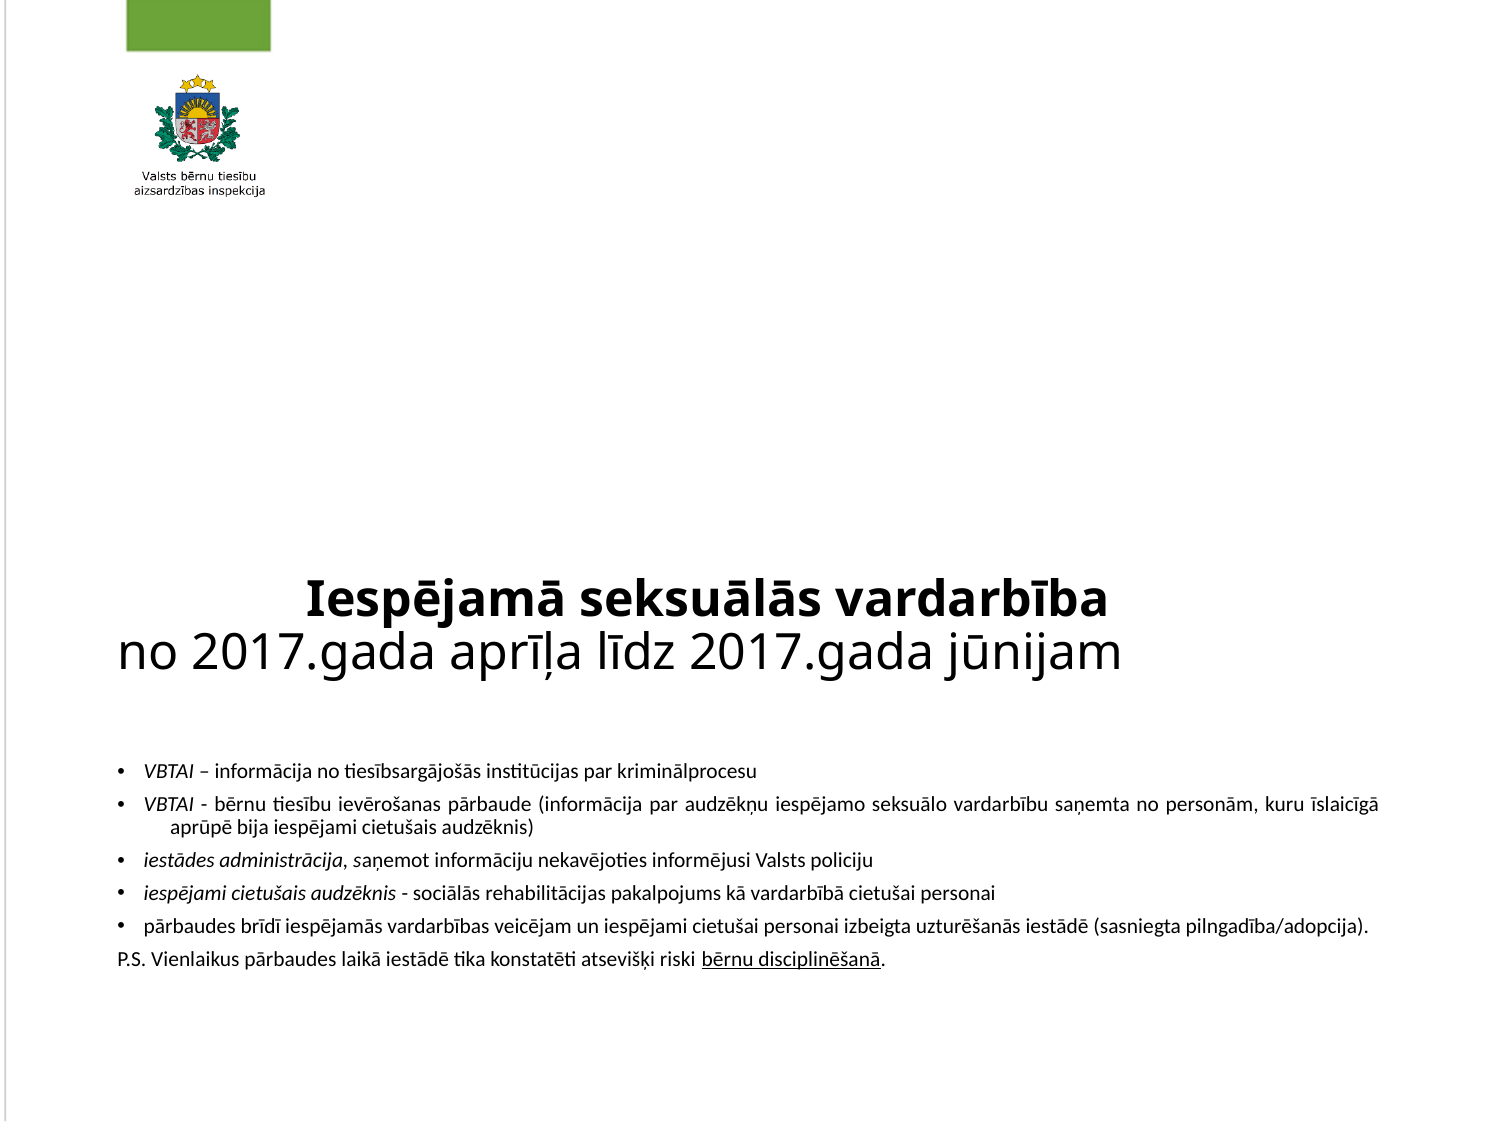

# Iespējamā seksuālās vardarbība no 2017.gada aprīļa līdz 2017.gada jūnijam
VBTAI – informācija no tiesībsargājošās institūcijas par kriminālprocesu
VBTAI - bērnu tiesību ievērošanas pārbaude (informācija par audzēkņu iespējamo seksuālo vardarbību saņemta no personām, kuru īslaicīgā aprūpē bija iespējami cietušais audzēknis)
iestādes administrācija, saņemot informāciju nekavējoties informējusi Valsts policiju
iespējami cietušais audzēknis - sociālās rehabilitācijas pakalpojums kā vardarbībā cietušai personai
pārbaudes brīdī iespējamās vardarbības veicējam un iespējami cietušai personai izbeigta uzturēšanās iestādē (sasniegta pilngadība/adopcija).
P.S. Vienlaikus pārbaudes laikā iestādē tika konstatēti atsevišķi riski bērnu disciplinēšanā.